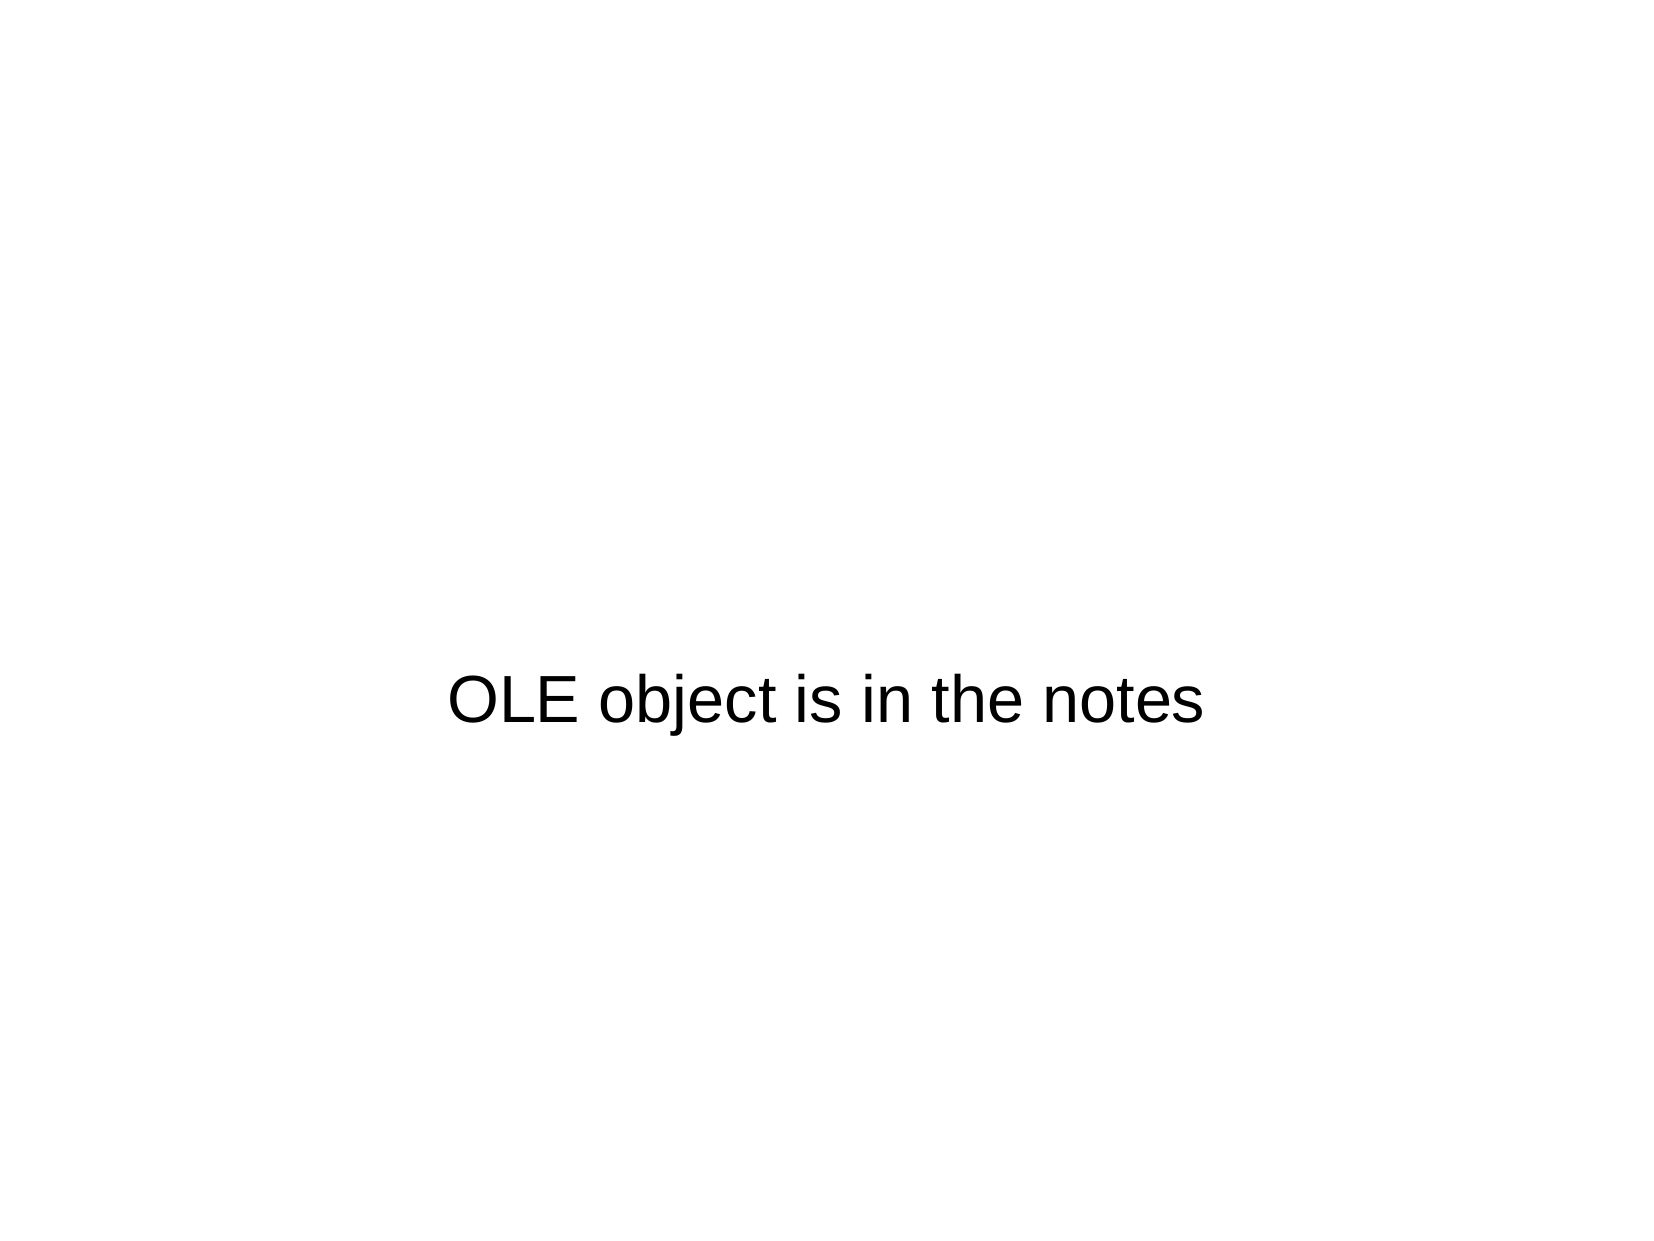

# OLE object is in the notes